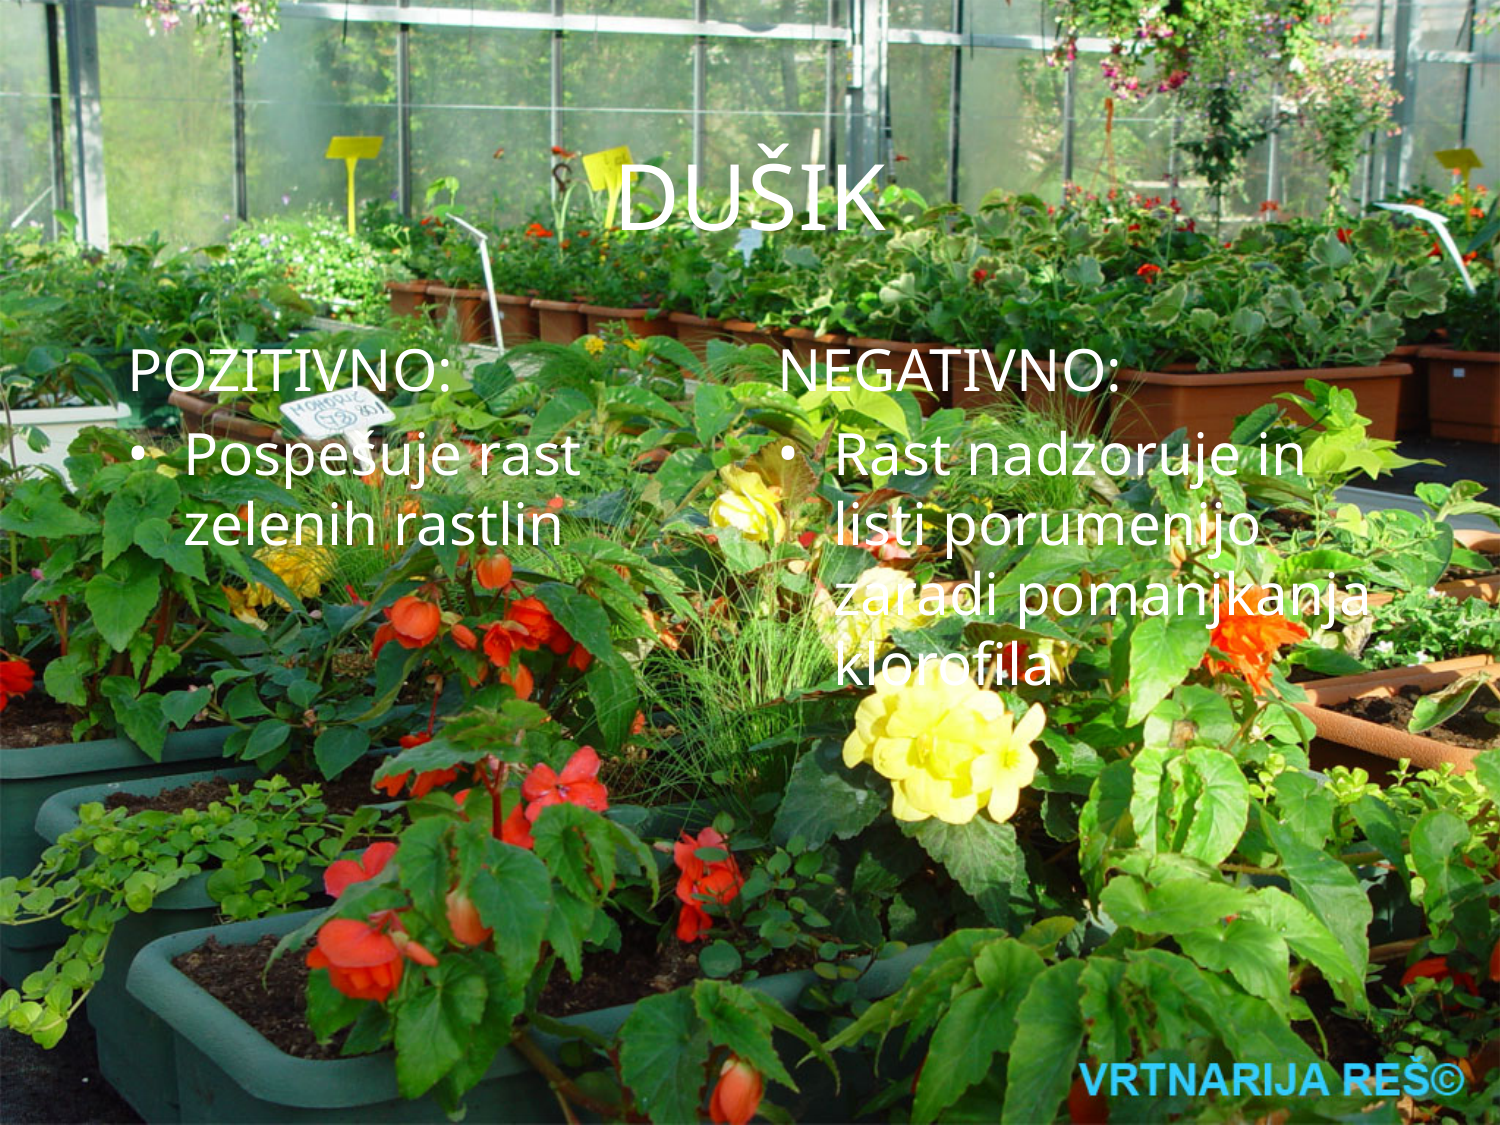

# DUŠIK
POZITIVNO:
Pospešuje rast zelenih rastlin
NEGATIVNO:
Rast nadzoruje in listi porumenijo zaradi pomanjkanja klorofila